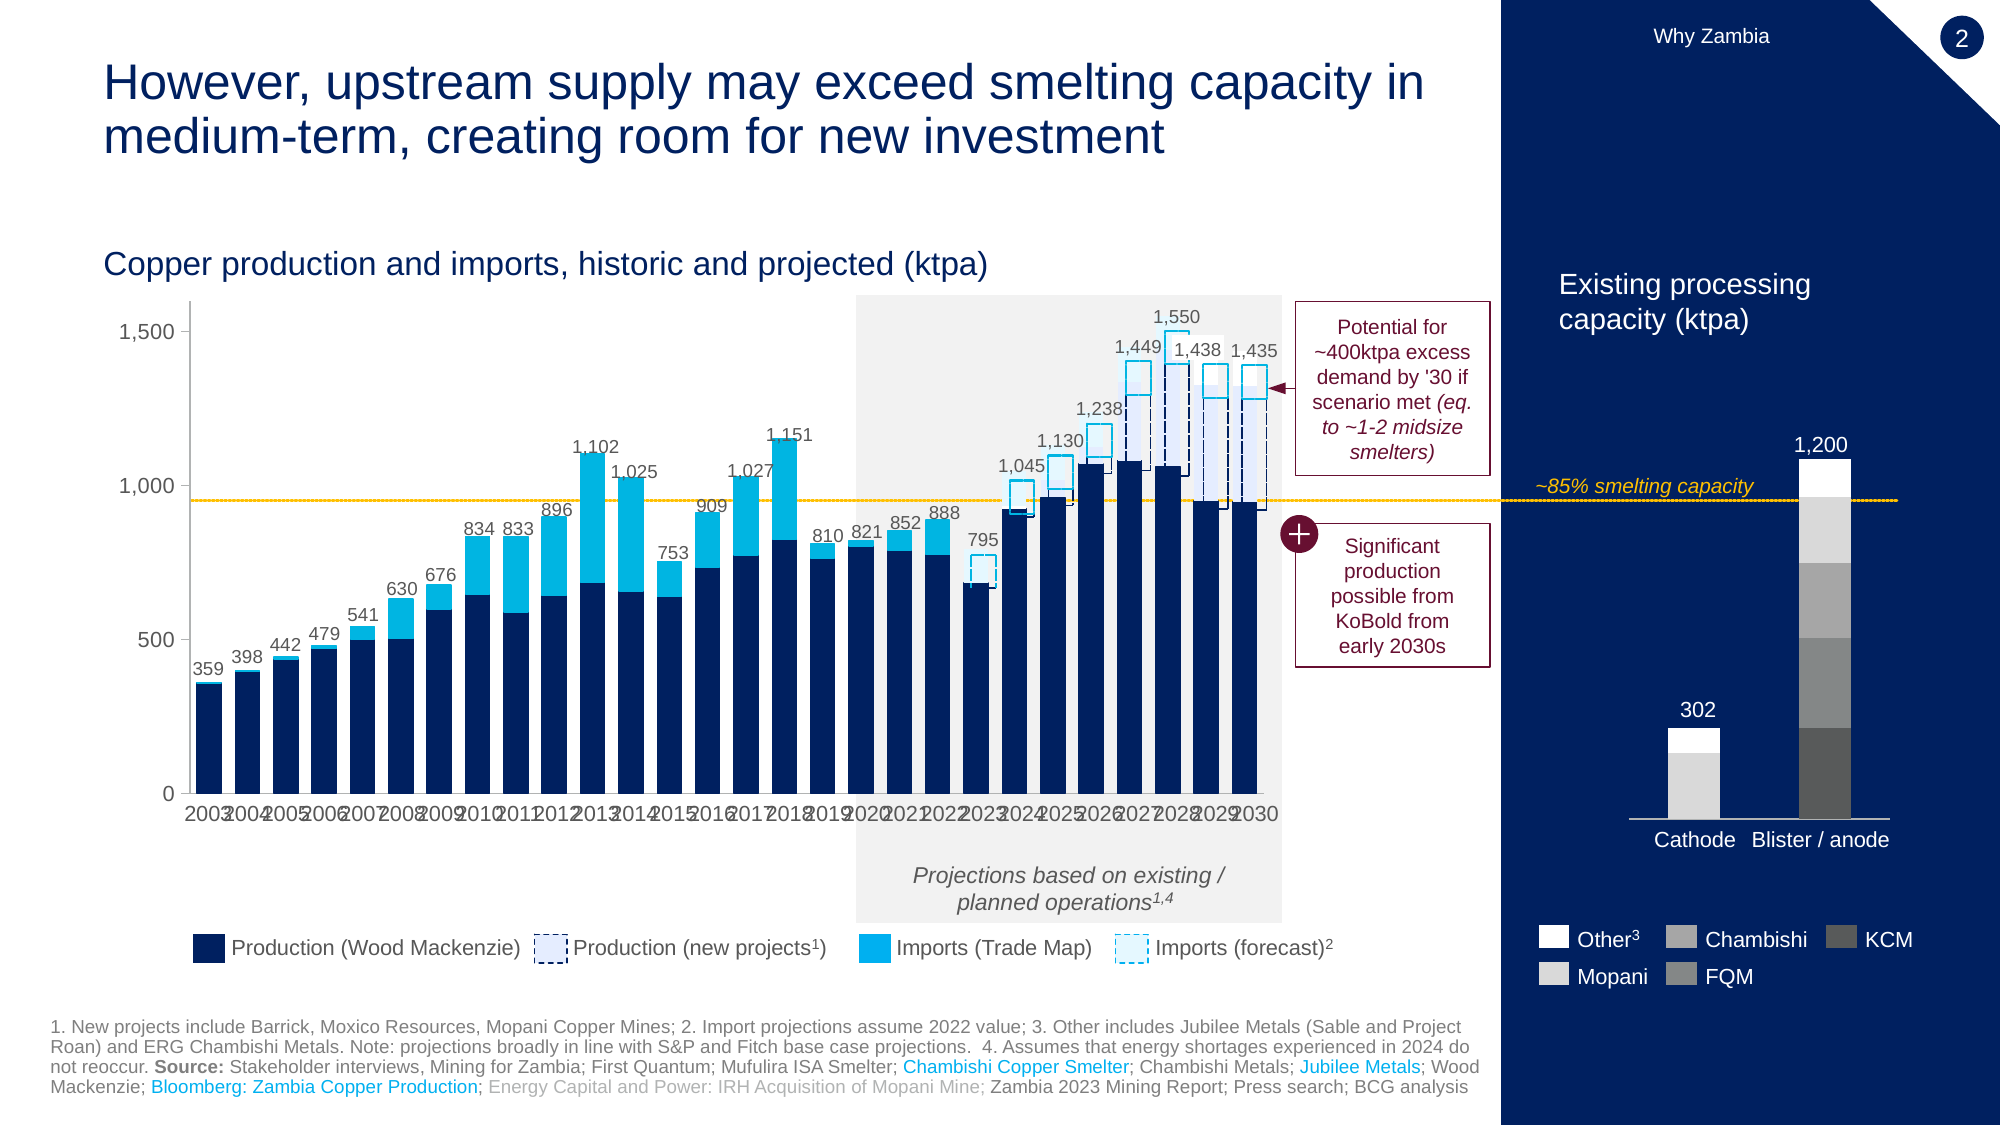

Why Zambia
2
# However, upstream supply may exceed smelting capacity in medium-term, creating room for new investment
Copper production and imports, historic and projected (ktpa)
Existing processing capacity (ktpa)
### Chart
| Category | Series1 | Series2 | Series3 |
|---|---|---|---|
| 1 | 358.538 | 0.918299999999988 | None |
| 2 | 395.517 | 2.76569999999998 | None |
| 3 | 436.696 | 5.03969999999998 | None |
| 4 | 470.657 | 8.5104 | None |
| 5 | 501.115 | 39.8004 | None |
| 6 | 503.003 | 127.167 | None |
| 7 | 598.261 | 78.2190000000001 | None |
| 8 | 647.827 | 186.0468 | None |
| 9 | 587.755 | 245.6694 | None |
| 10 | 642.48 | 253.6443 | None |
| 11 | 684.863 | 417.0492 | None |
| 12 | 656.853 | 368.0493 | None |
| 13 | 638.169 | 114.4521 | None |
| 14 | 734.073 | 175.3755 | None |
| 15 | 774.066 | 253.1217 | None |
| 16 | 824.604 | 326.3679 | None |
| 17 | 763.83 | 46.0926 | None |
| 18 | 803.019 | 18.2811 | None |
| 19 | 790.377 | 61.7109 | None |
| 20 | 775.202 | 112.6488 | None |
| 21 | 682.0 | 0.0 | 112.6488 |
| 22 | 922.651 | 10.0 | 112.6488 |
| 23 | 960.96 | 56.0 | 112.6488 |
| 24 | 1069.029 | 56.0 | 112.6488 |
| 25 | 1080.013 | 256.0 | 112.6488 |
| 26 | 1061.693 | 376.0 | 112.6488 |
| 27 | 949.0 | 376.0 | 112.6488 |
| 28 | 946.0 | 376.0 | 112.6488 |Projections based on existing / planned operations1,4
Potential for ~400ktpa excess demand by '30 if scenario met (eq. to ~1-2 midsize smelters)
1,550
### Chart
| Category | Series1 | Series2 | Series3 | Series4 | Series5 |
|---|---|---|---|---|---|
| 1 | 220.0 | 82.0 | None | None | None |
| 2 | 302.0 | 300.0 | 250.0 | 220.0 | 128.0 |
1,449
1,438
1,435
1,238
1,151
1,130
1,200
1,102
1,045
~85% smelting capacity
1,027
1,025
909
896
888
852
834
833
821
810
Significant production possible from KoBold from early 2030s
795
753
676
630
541
479
442
398
359
302
2003
2004
2005
2006
2007
2008
2009
2010
2011
2012
2013
2014
2015
2016
2017
2018
2019
2020
2021
2022
2023
2024
2025
2026
2027
2028
2029
2030
Cathode
Blister / anode
Other3
Chambishi
KCM
Production (Wood Mackenzie)
Production (new projects1)
Imports (Trade Map)
Imports (forecast)2
Mopani
FQM
1. New projects include Barrick, Moxico Resources, Mopani Copper Mines; 2. Import projections assume 2022 value; 3. Other includes Jubilee Metals (Sable and Project Roan) and ERG Chambishi Metals. Note: projections broadly in line with S&P and Fitch base case projections. 4. Assumes that energy shortages experienced in 2024 do not reoccur. Source: Stakeholder interviews, Mining for Zambia; First Quantum; Mufulira ISA Smelter; Chambishi Copper Smelter; Chambishi Metals; Jubilee Metals; Wood Mackenzie; Bloomberg: Zambia Copper Production; Energy Capital and Power: IRH Acquisition of Mopani Mine; Zambia 2023 Mining Report; Press search; BCG analysis